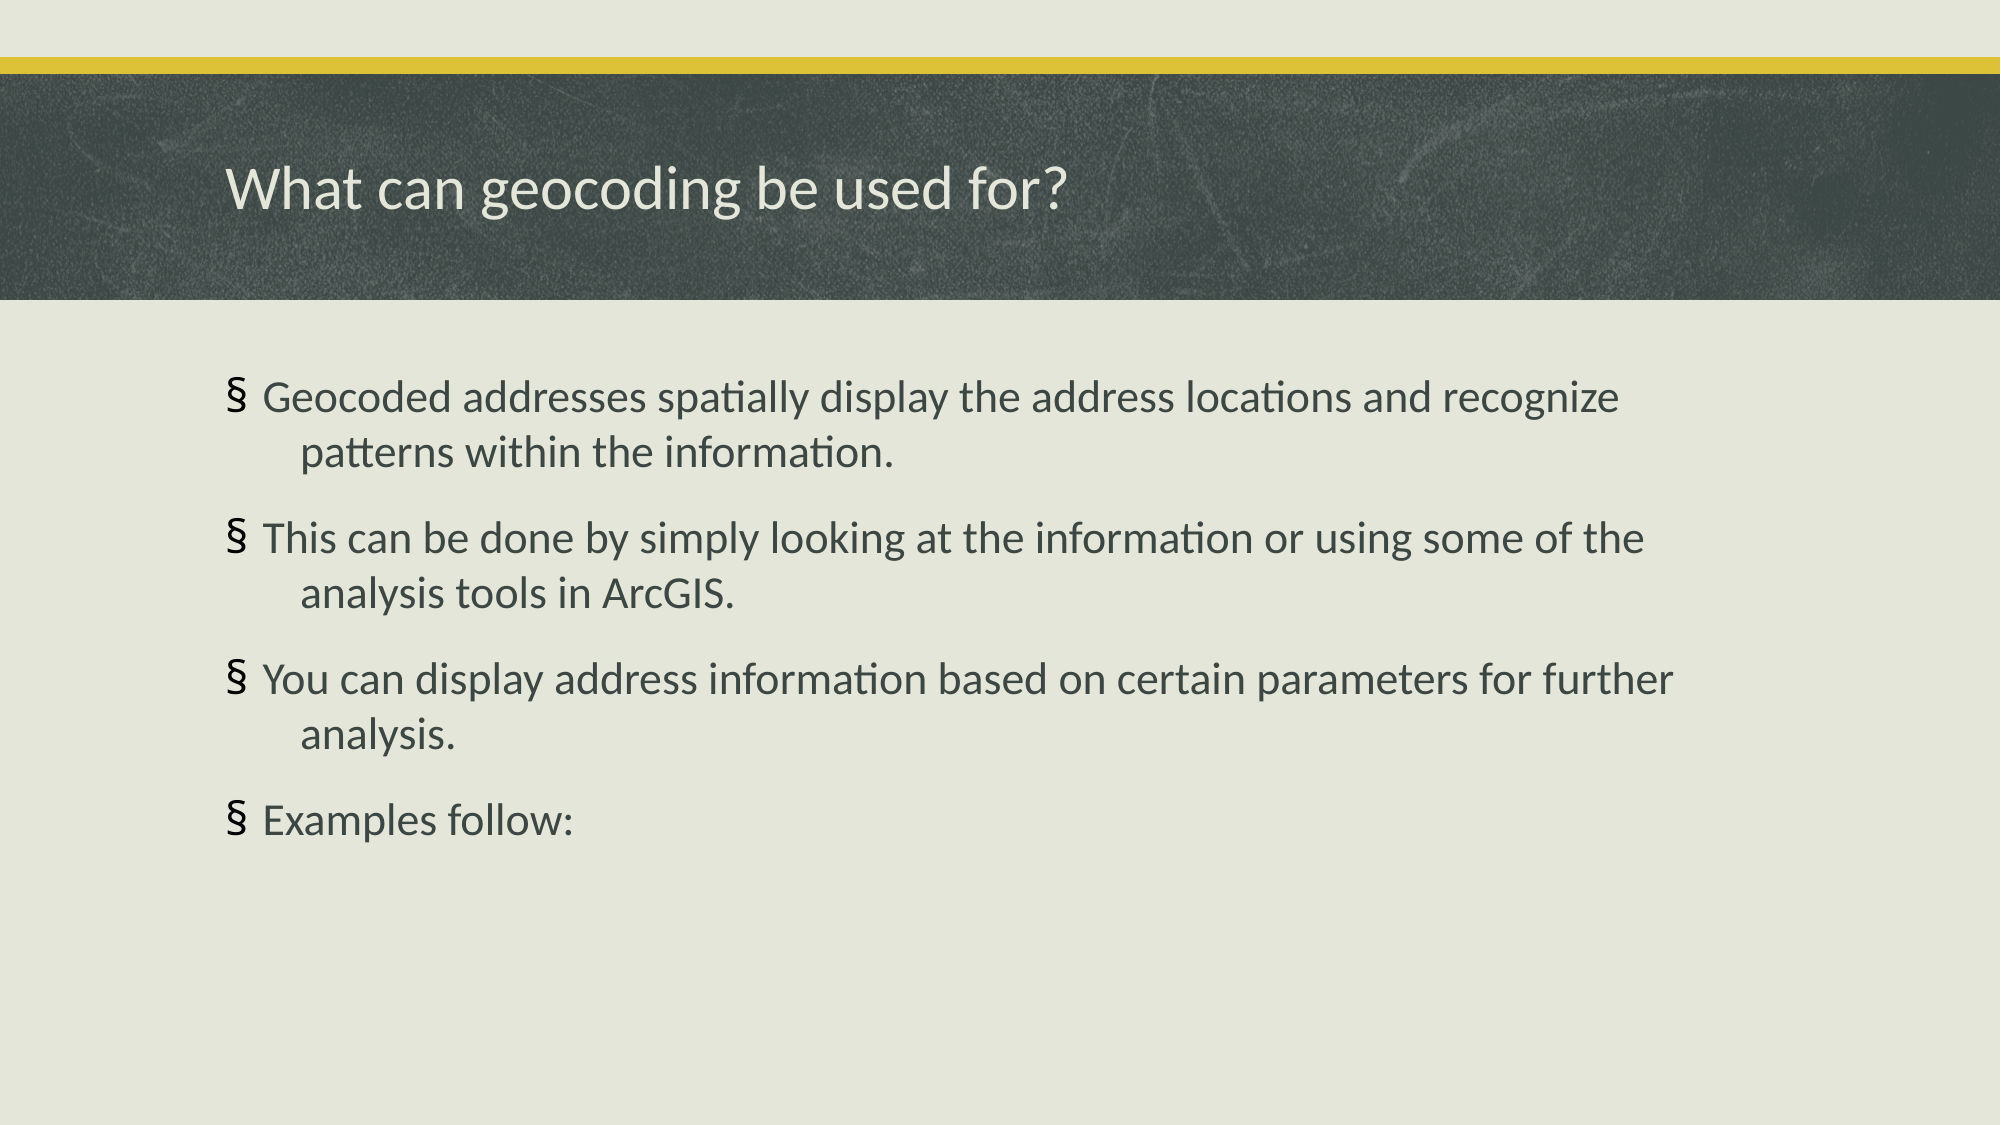

# What can geocoding be used for?
Geocoded addresses spatially display the address locations and recognize patterns within the information.
This can be done by simply looking at the information or using some of the analysis tools in ArcGIS.
You can display address information based on certain parameters for further analysis.
Examples follow: